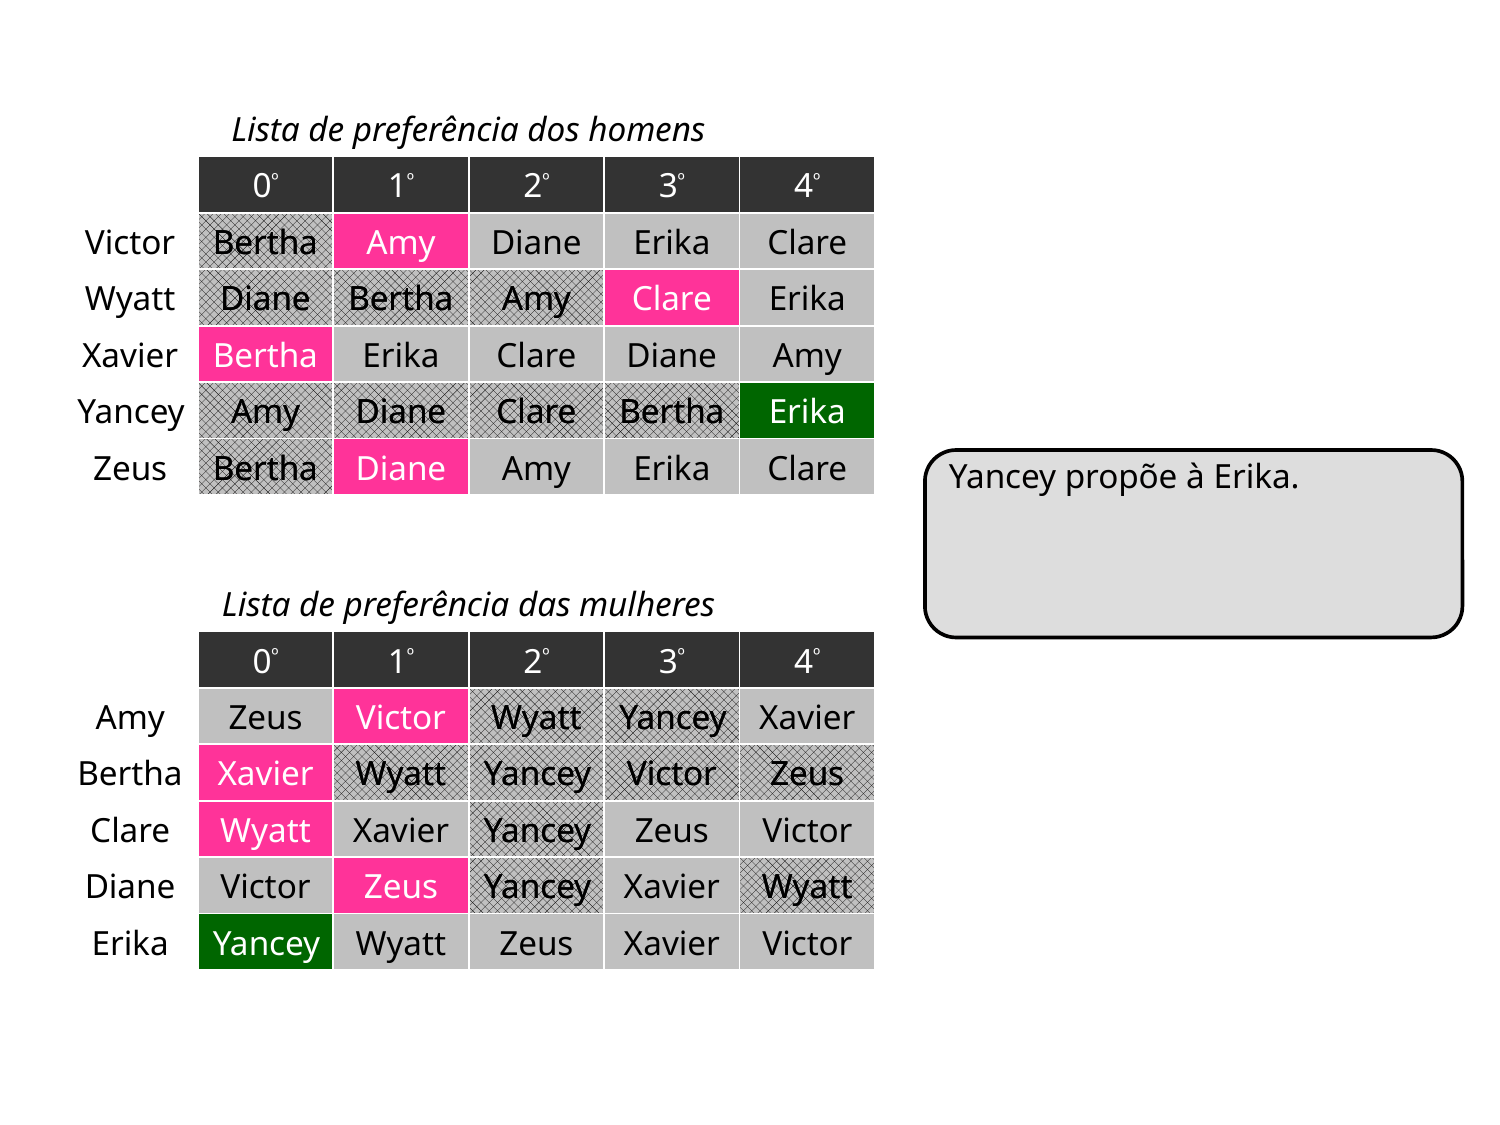

Bertha
Amy
Diane
Bertha
Amy
Clare
Bertha
Erika
Yancey
Amy
Diane
Clare
Bertha
Bertha
Diane
Zeus
Yancey propõe à Erika.
Victor
Wyatt
Yancey
Xavier
Wyatt
Yancey
Victor
Zeus
Wyatt
Yancey
Yancey
Wyatt